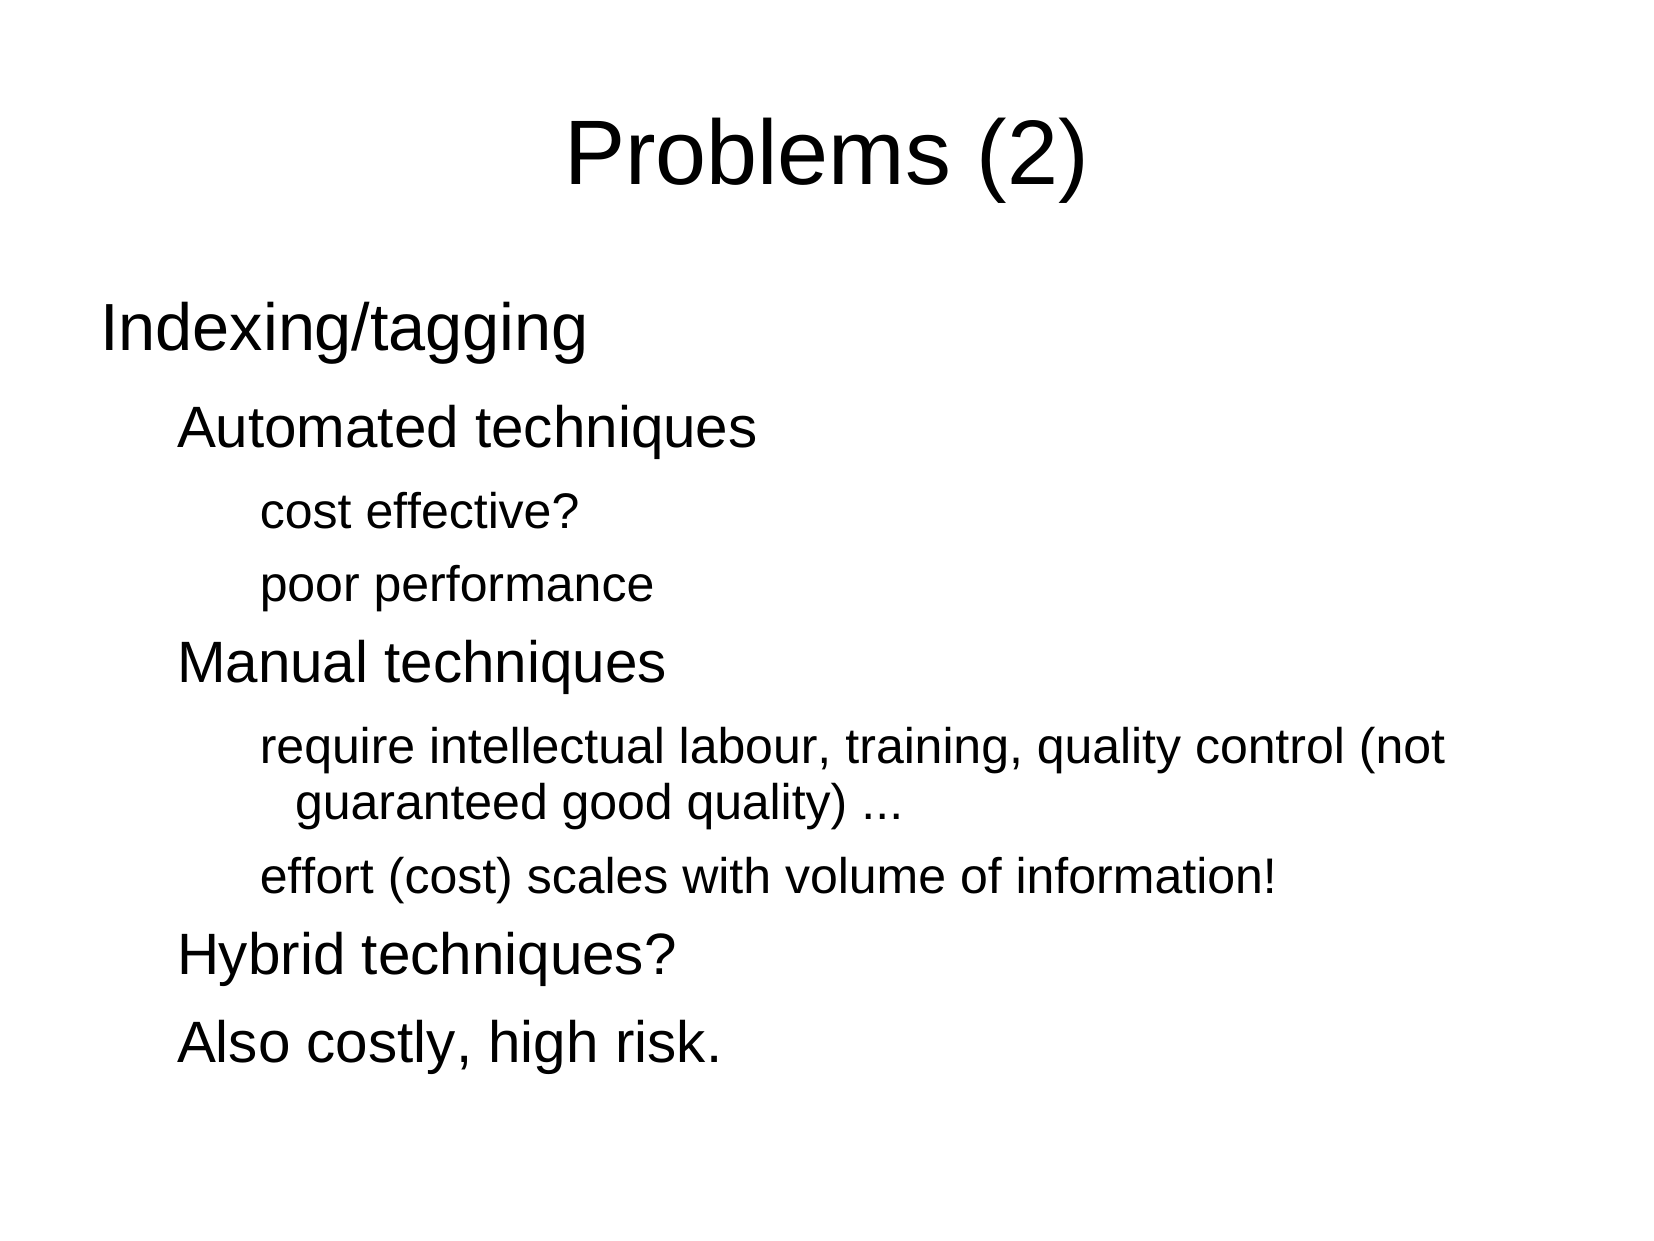

# Problems (2)
Indexing/tagging
Automated techniques
cost effective?
poor performance
Manual techniques
require intellectual labour, training, quality control (not guaranteed good quality) ...
effort (cost) scales with volume of information!
Hybrid techniques?
Also costly, high risk.